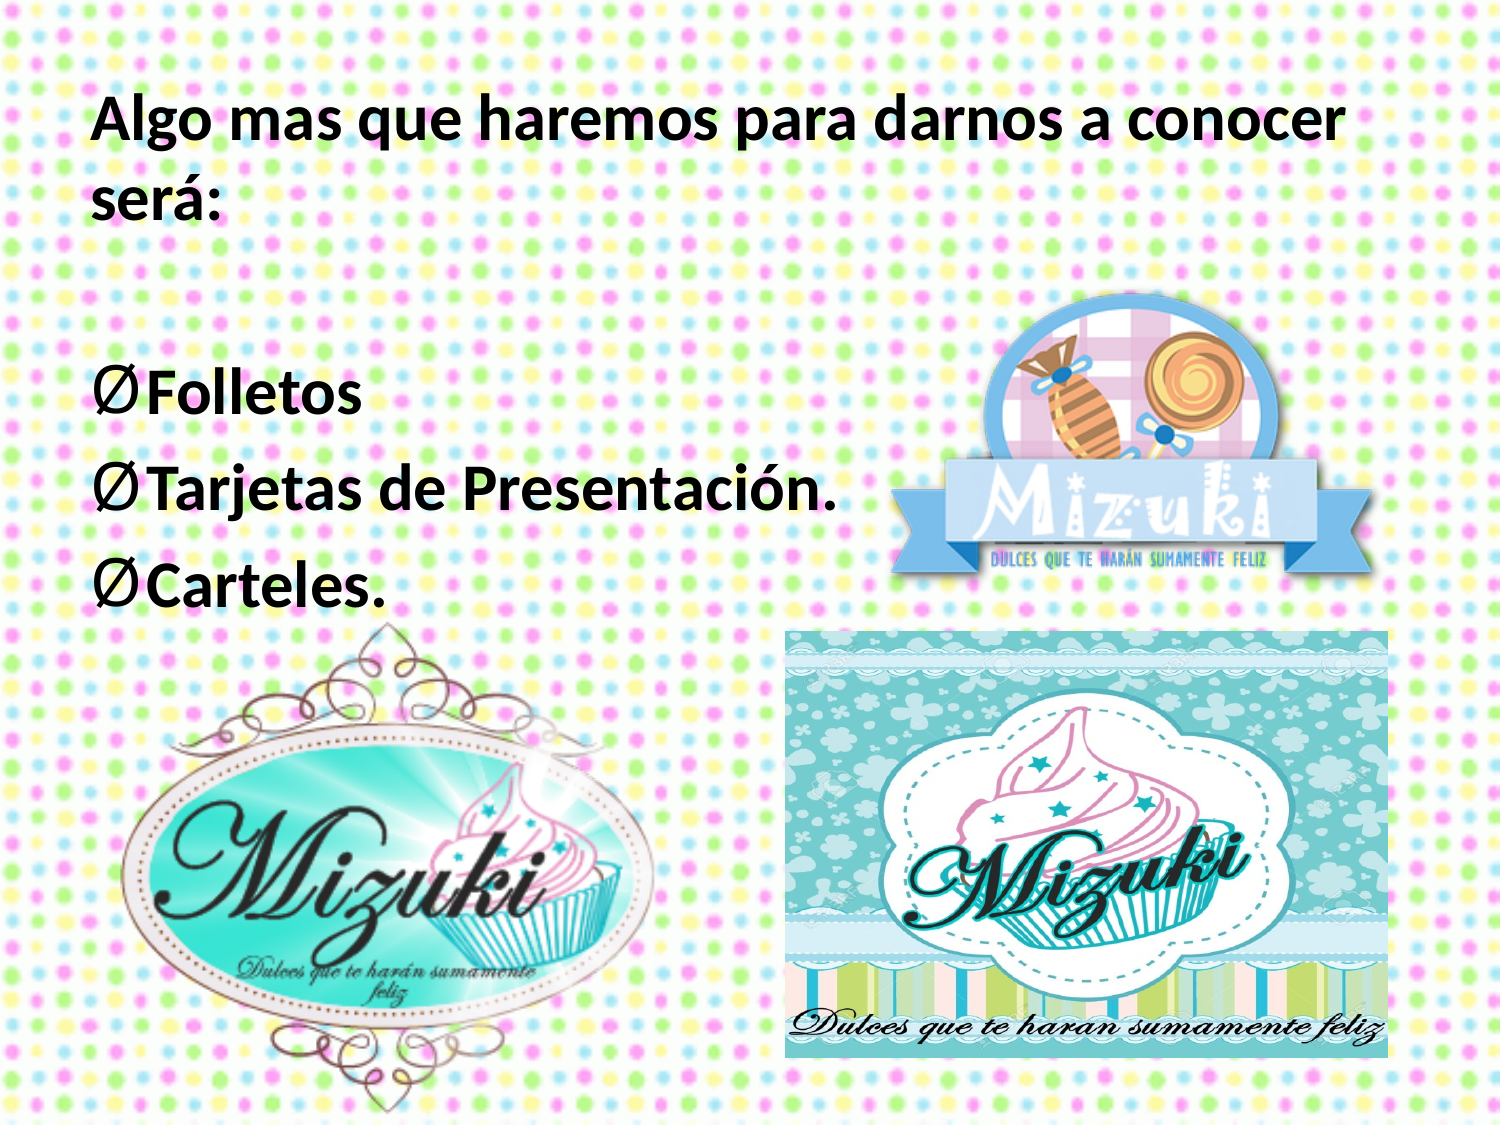

# Algo mas que haremos para darnos a conocer será:
Folletos
Tarjetas de Presentación.
Carteles.